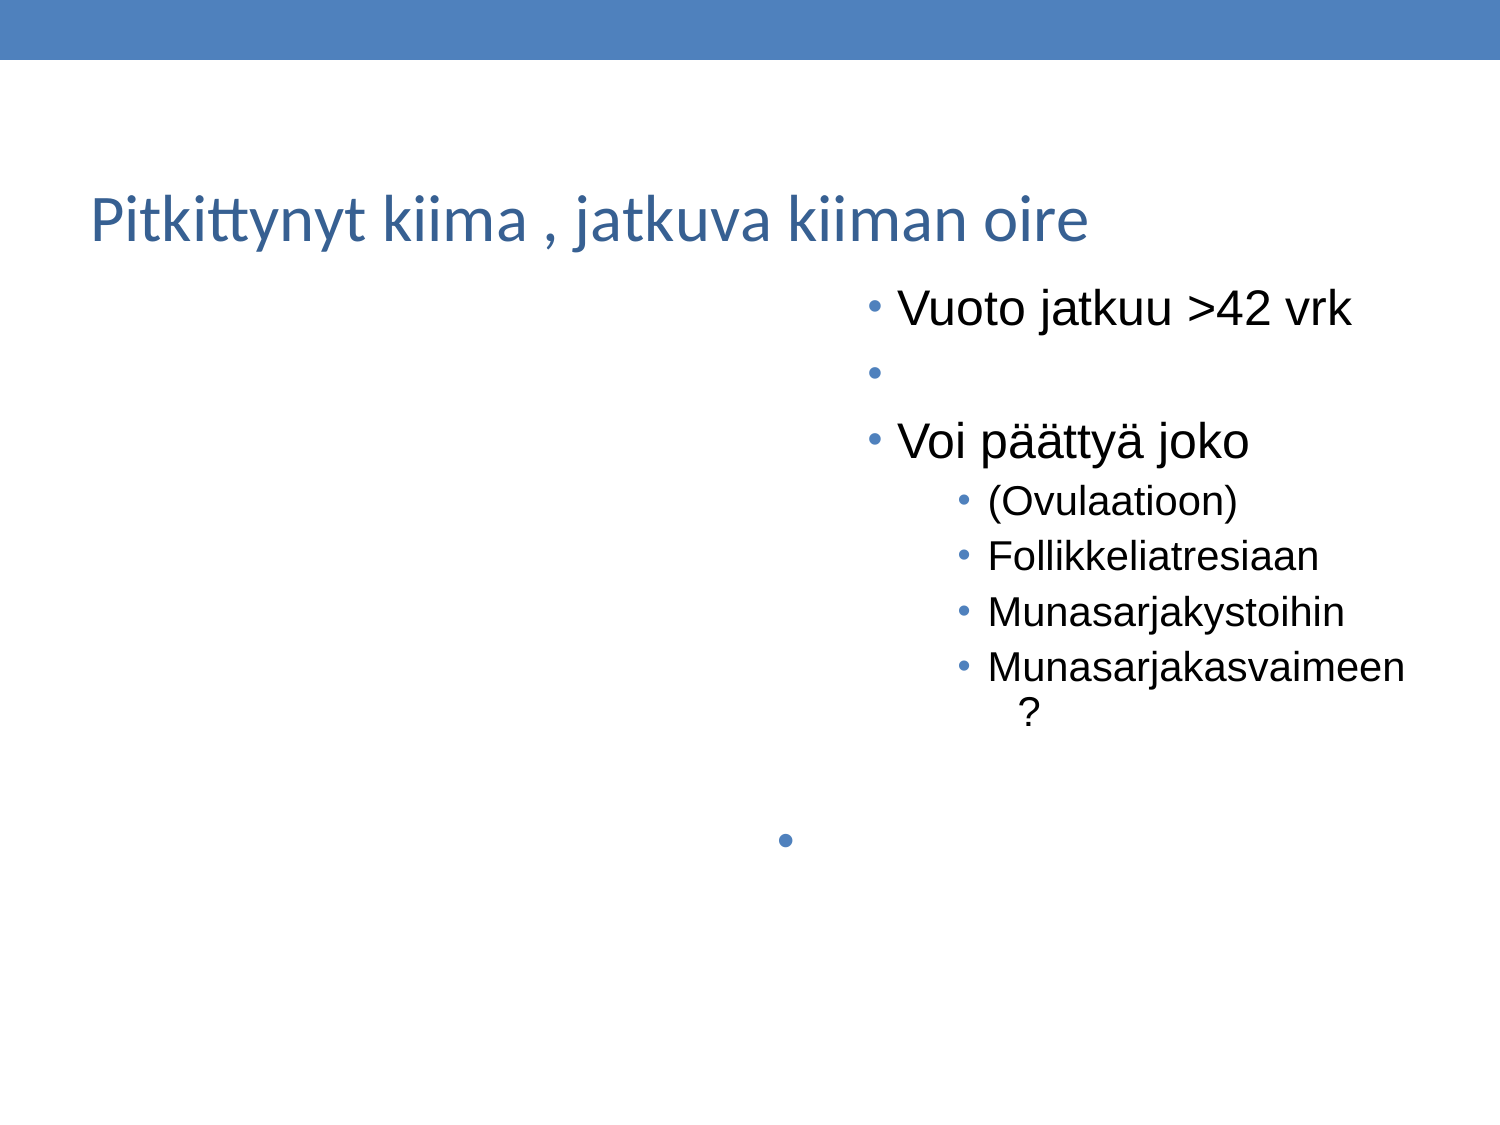

# Pitkittynyt kiima , jatkuva kiiman oire
Vuoto jatkuu >42 vrk
Voi päättyä joko
(Ovulaatioon)
Follikkeliatresiaan
Munasarjakystoihin
Munasarjakasvaimeen?